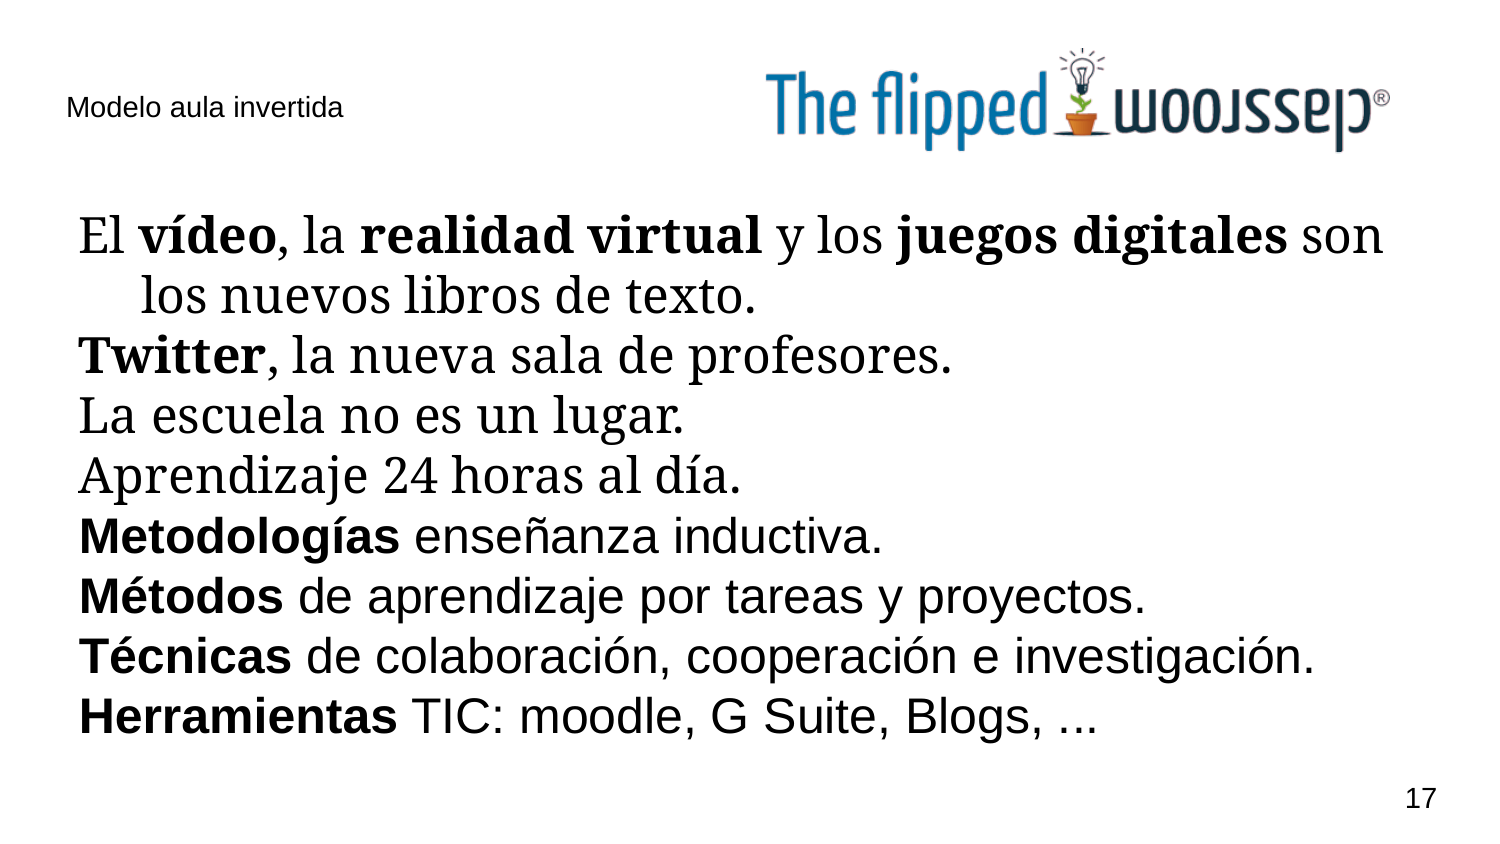

# Modelo aula invertida
El vídeo, la realidad virtual y los juegos digitales son los nuevos libros de texto.
Twitter, la nueva sala de profesores.
La escuela no es un lugar.
Aprendizaje 24 horas al día.
Metodologías enseñanza inductiva.
Métodos de aprendizaje por tareas y proyectos.
Técnicas de colaboración, cooperación e investigación.
Herramientas TIC: moodle, G Suite, Blogs, ...